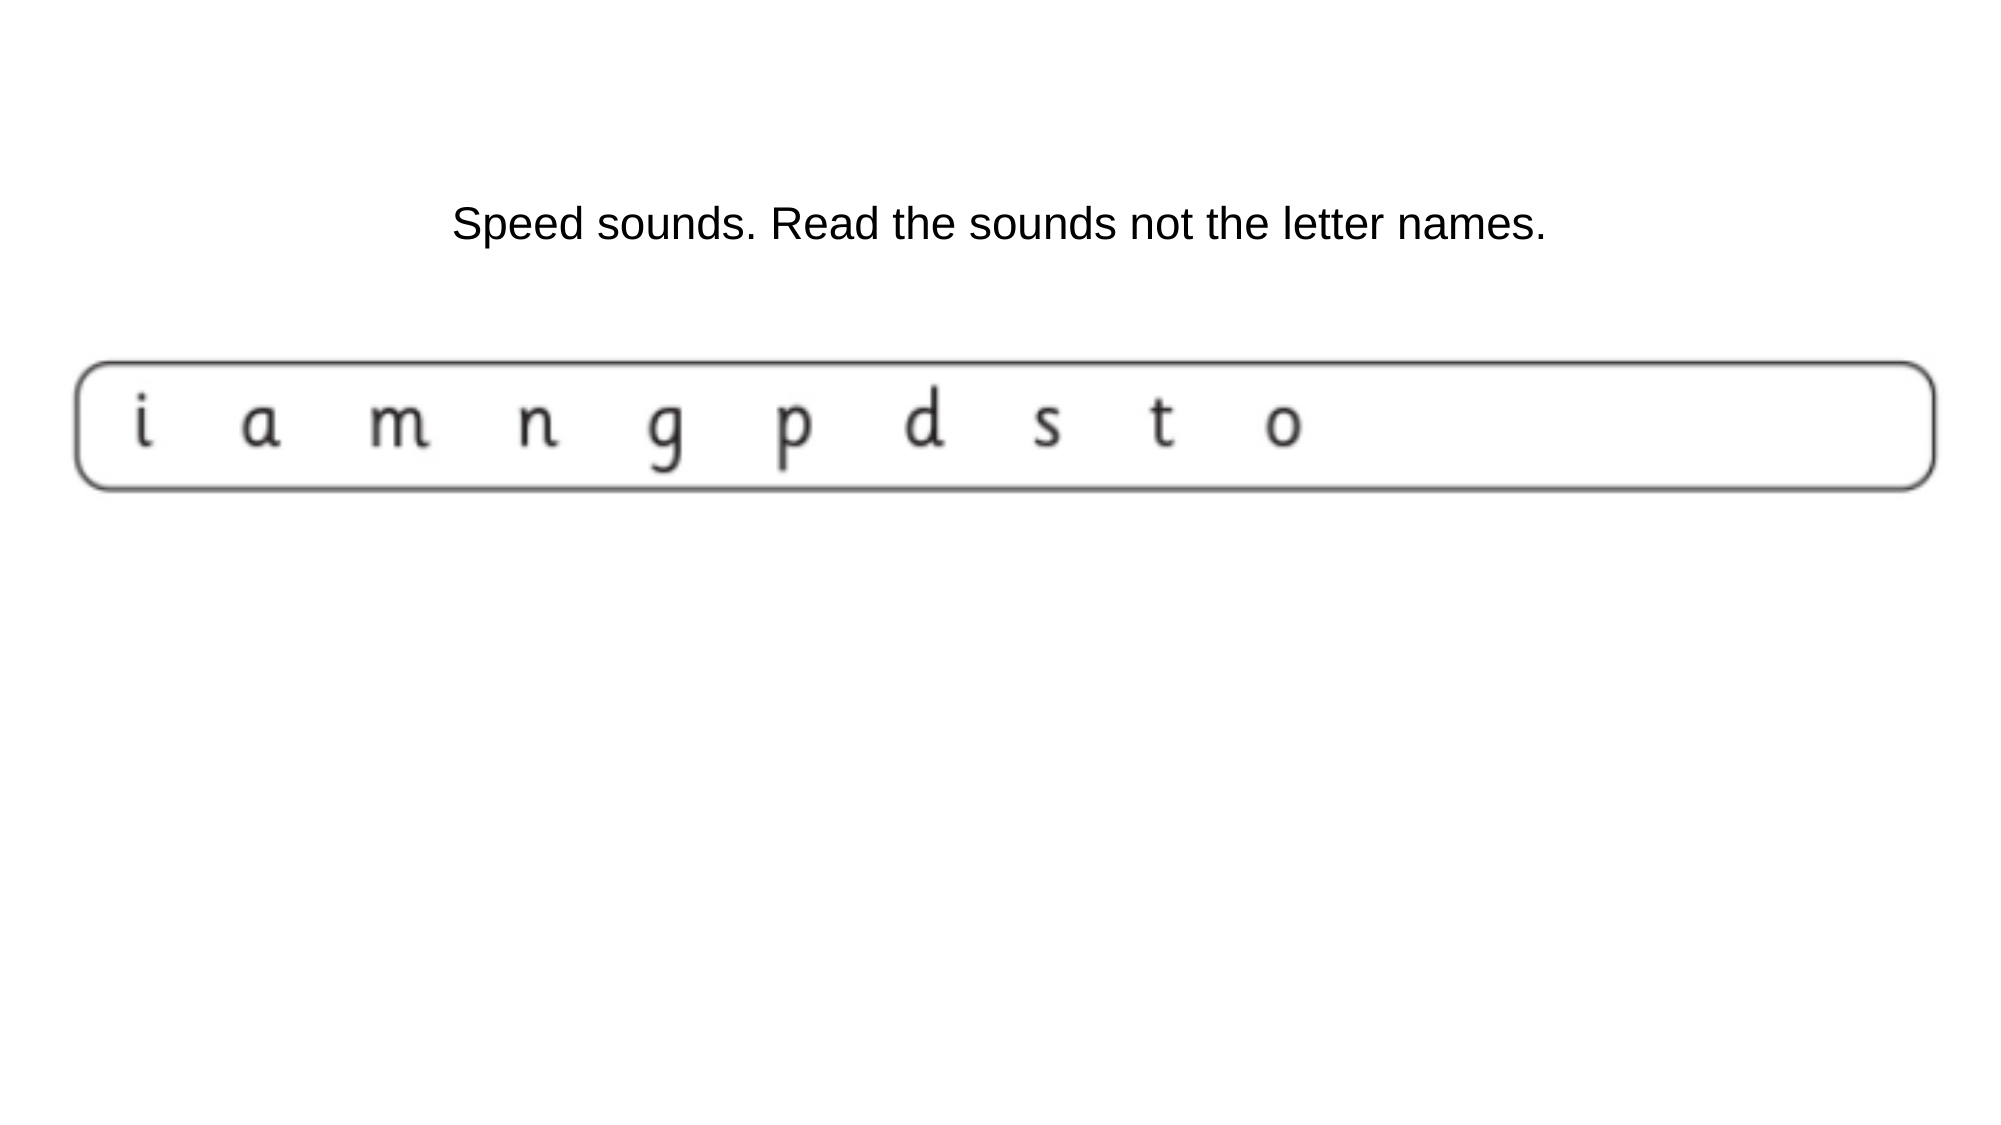

# Speed sounds. Read the sounds not the letter names.